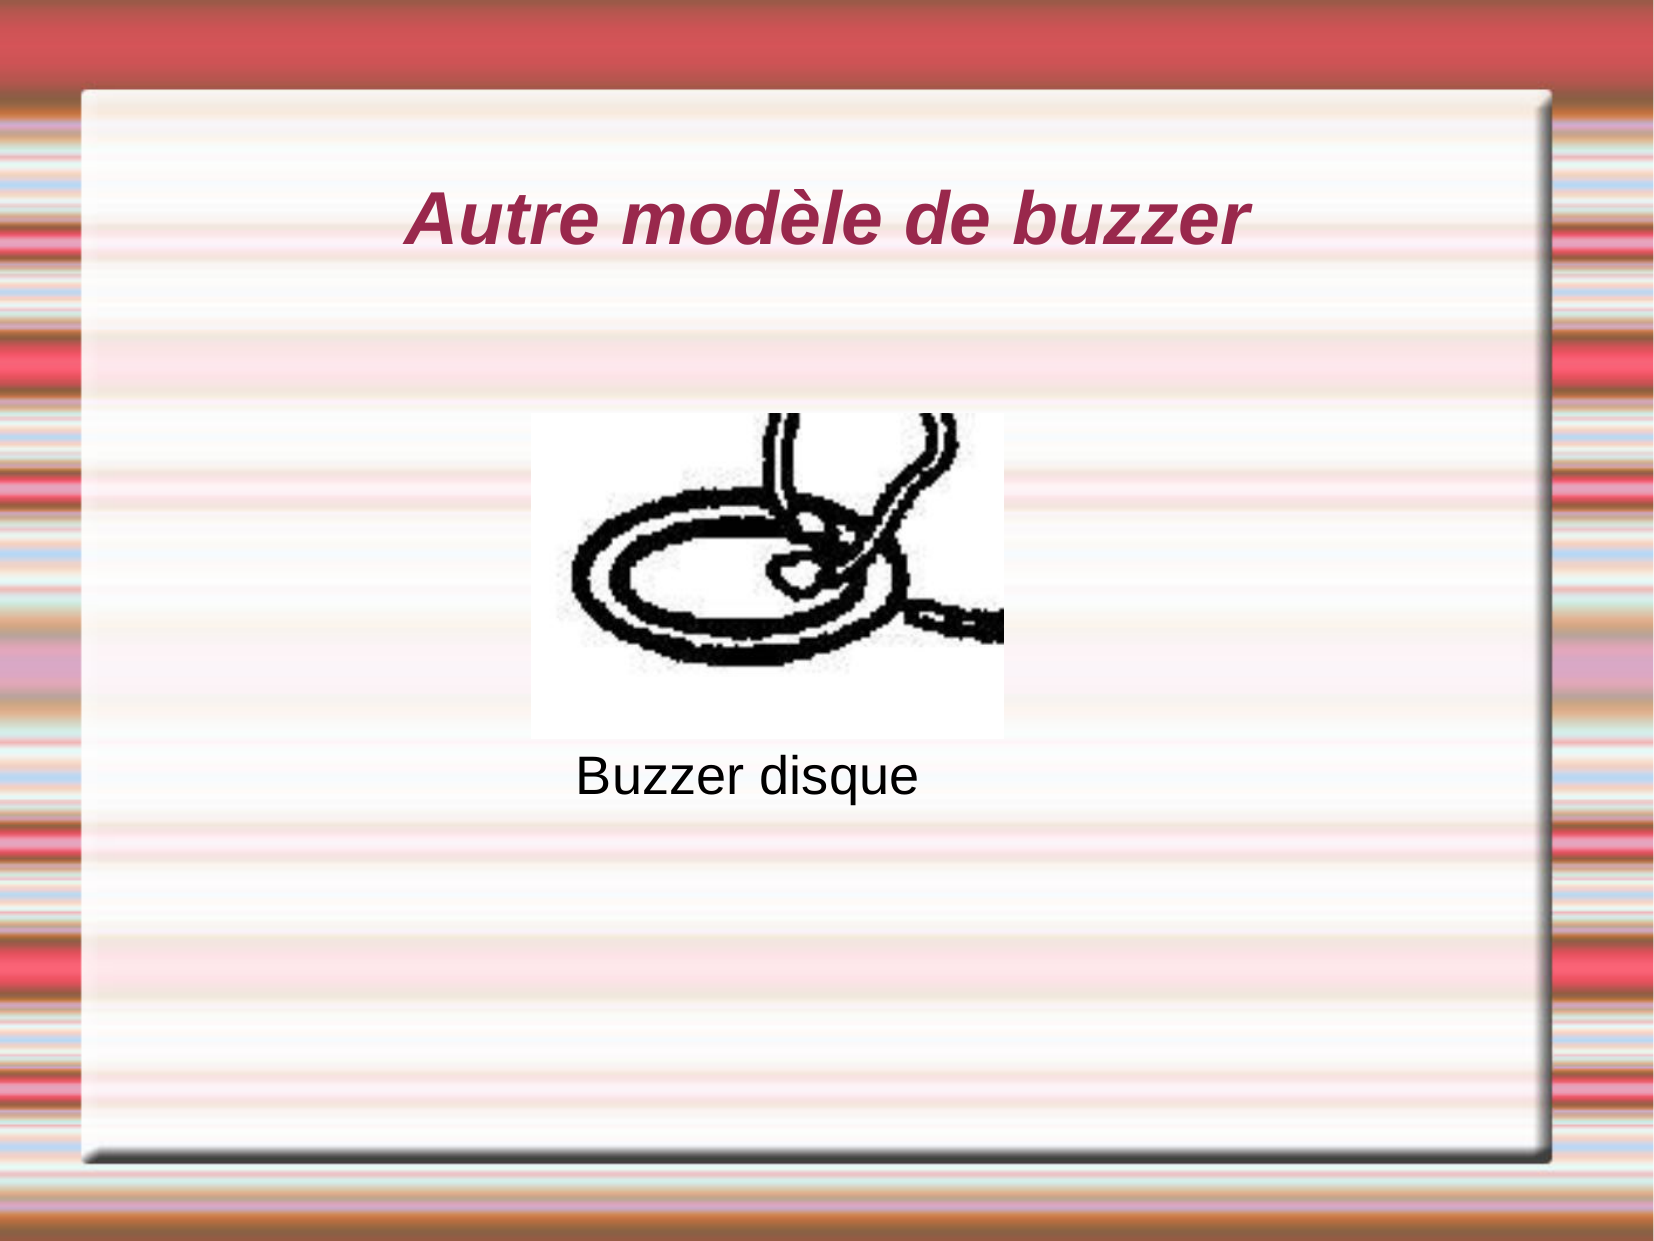

# Autre modèle de buzzer
Buzzer disque